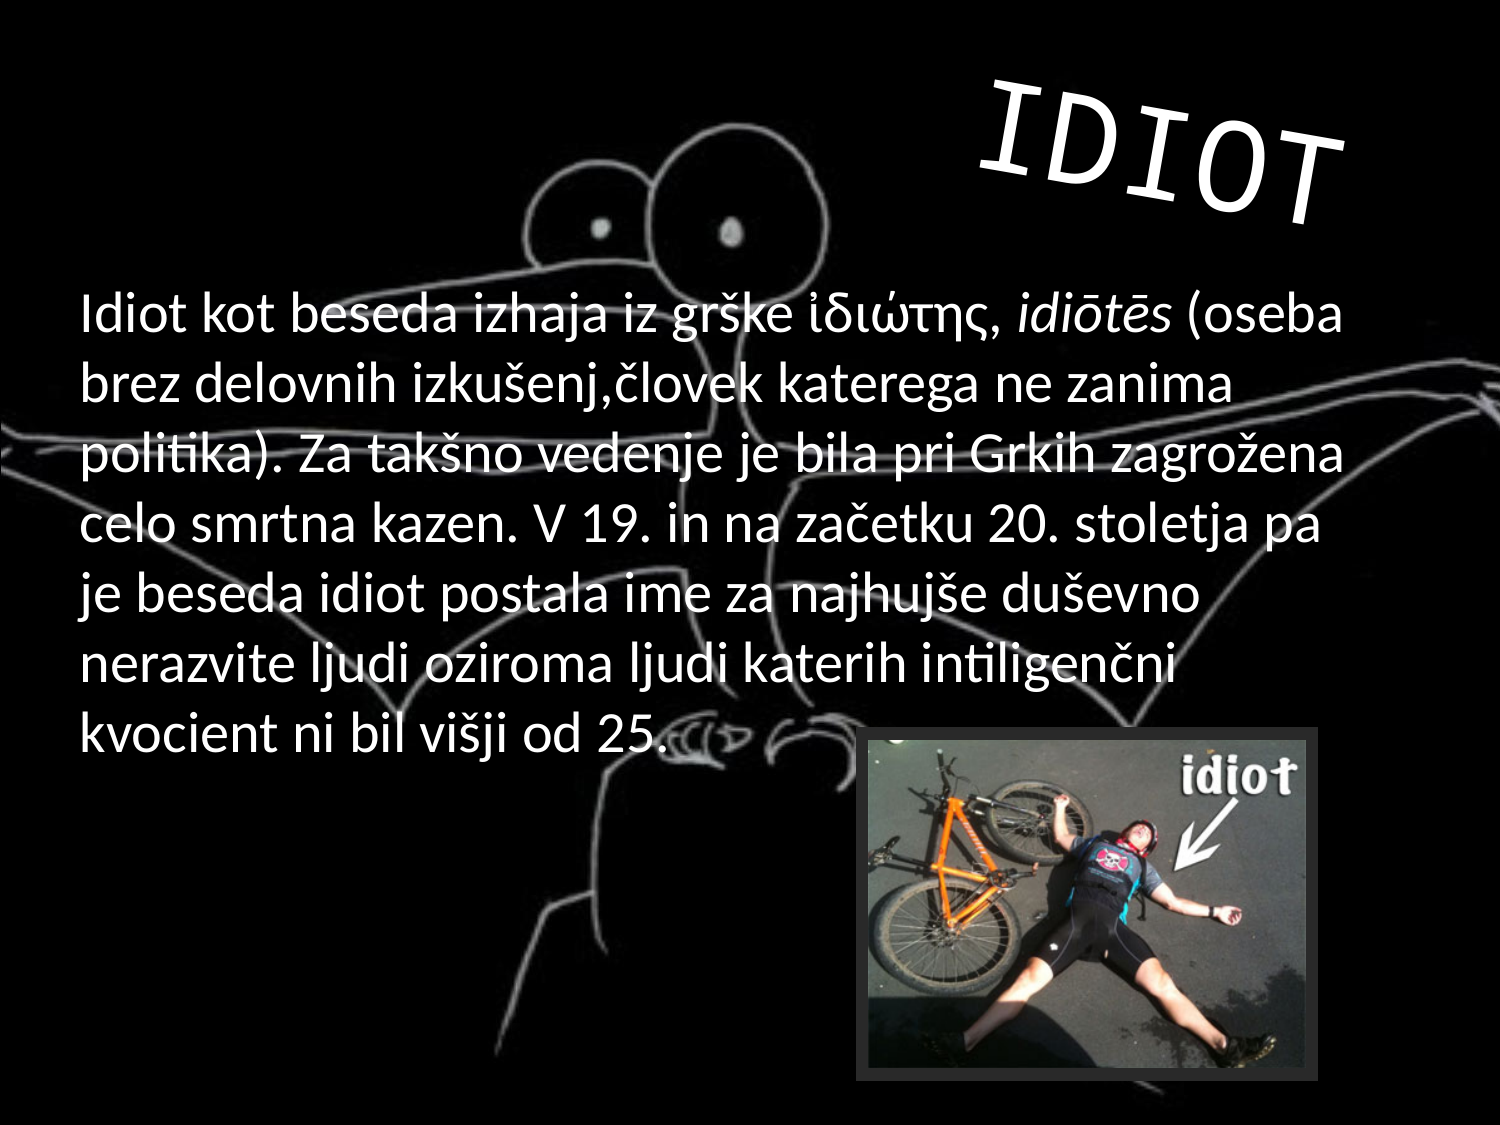

IDIOT
Idiot kot beseda izhaja iz grške ἰδιώτης, idiōtēs (oseba brez delovnih izkušenj,človek katerega ne zanima politika). Za takšno vedenje je bila pri Grkih zagrožena celo smrtna kazen. V 19. in na začetku 20. stoletja pa je beseda idiot postala ime za najhujše duševno nerazvite ljudi oziroma ljudi katerih intiligenčni kvocient ni bil višji od 25.